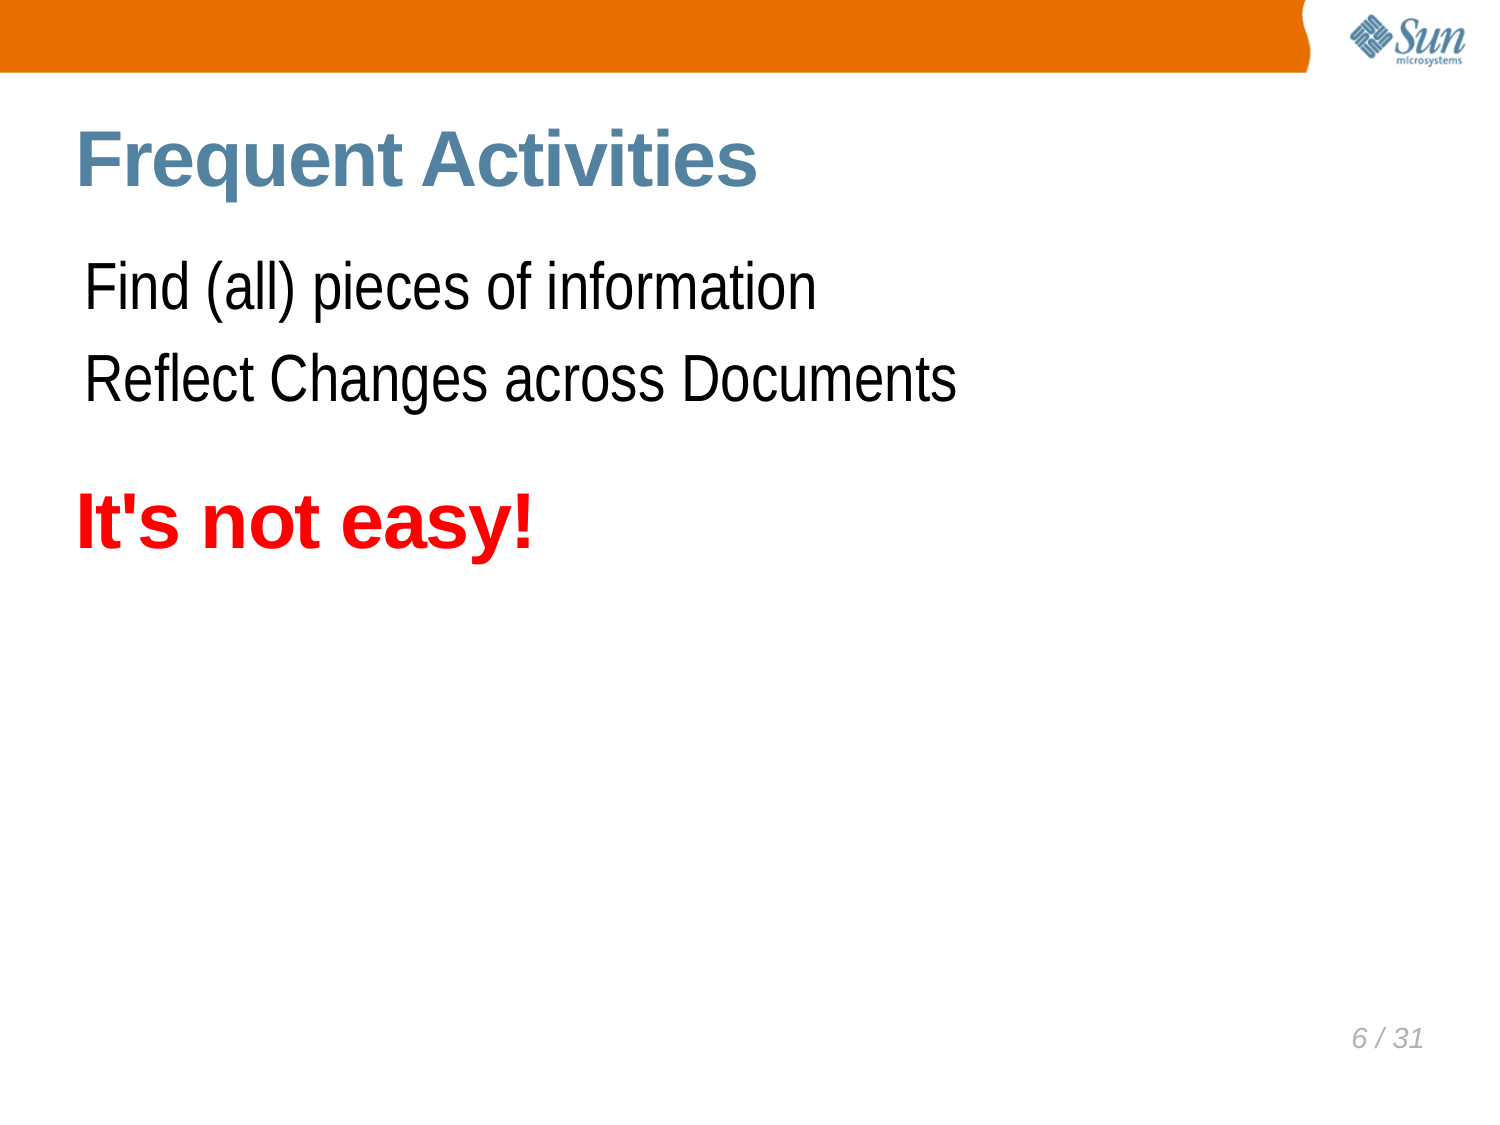

# Frequent Activities
Find (all) pieces of information
Reflect Changes across Documents
It's not easy!
6